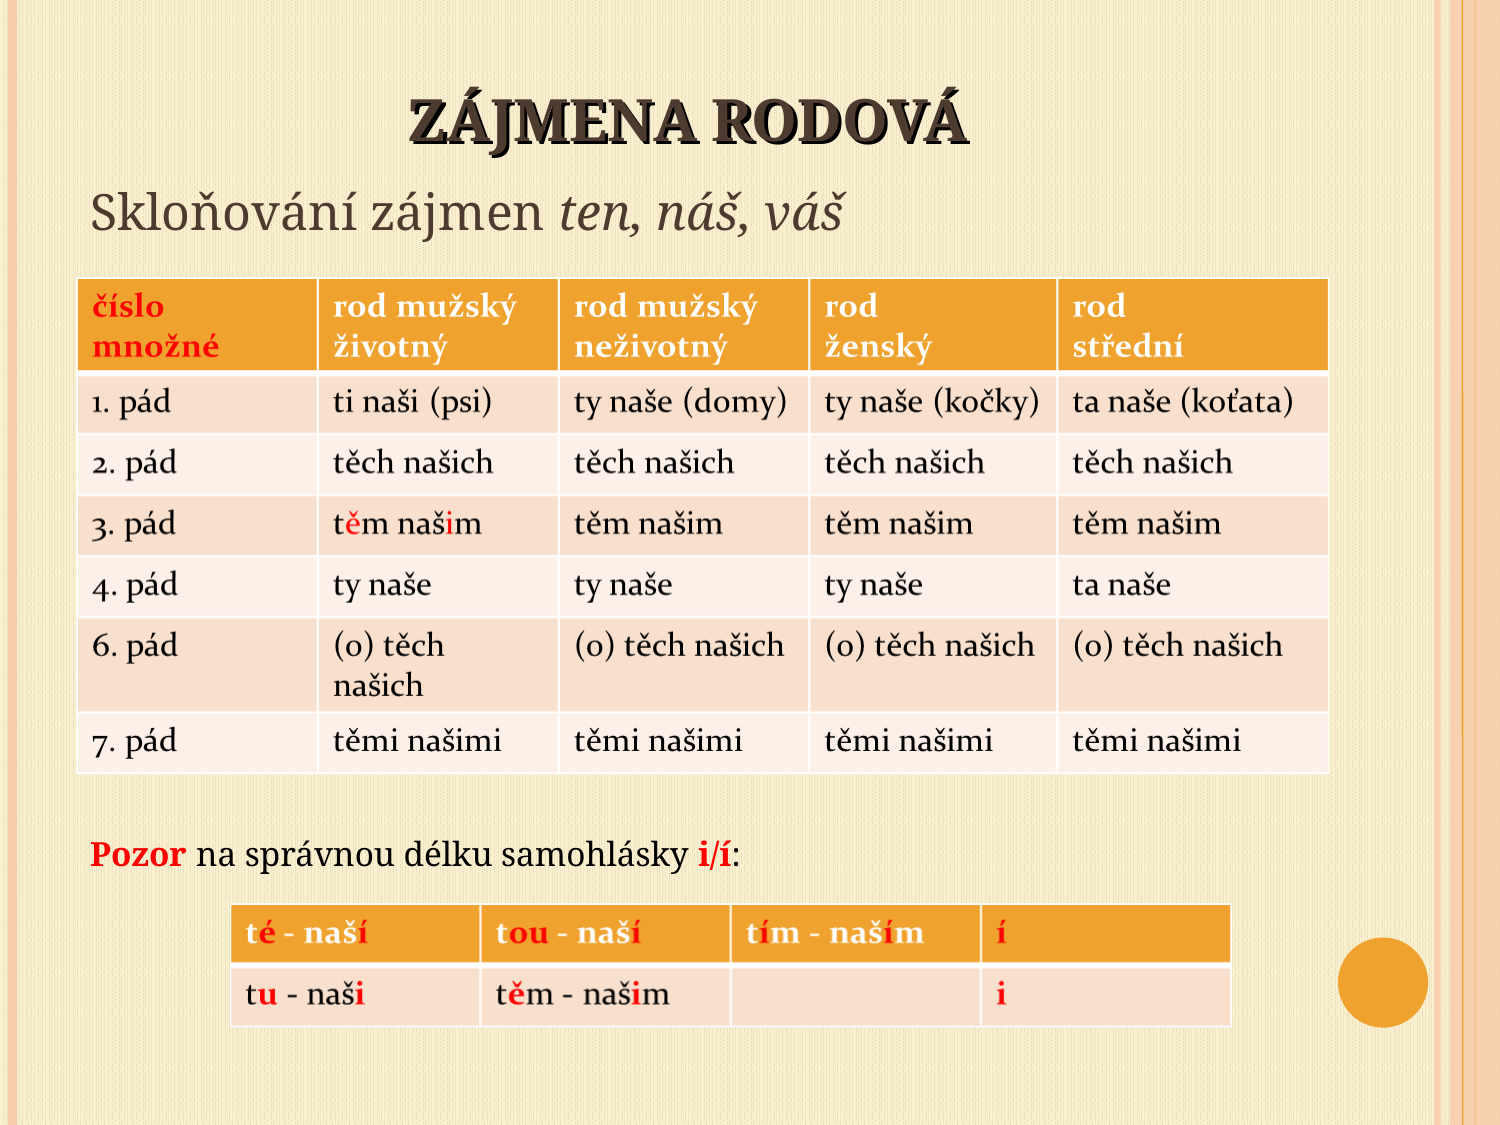

# Zájmena rodová
Skloňování zájmen ten, náš, váš
Pozor na správnou délku samohlásky i/í: